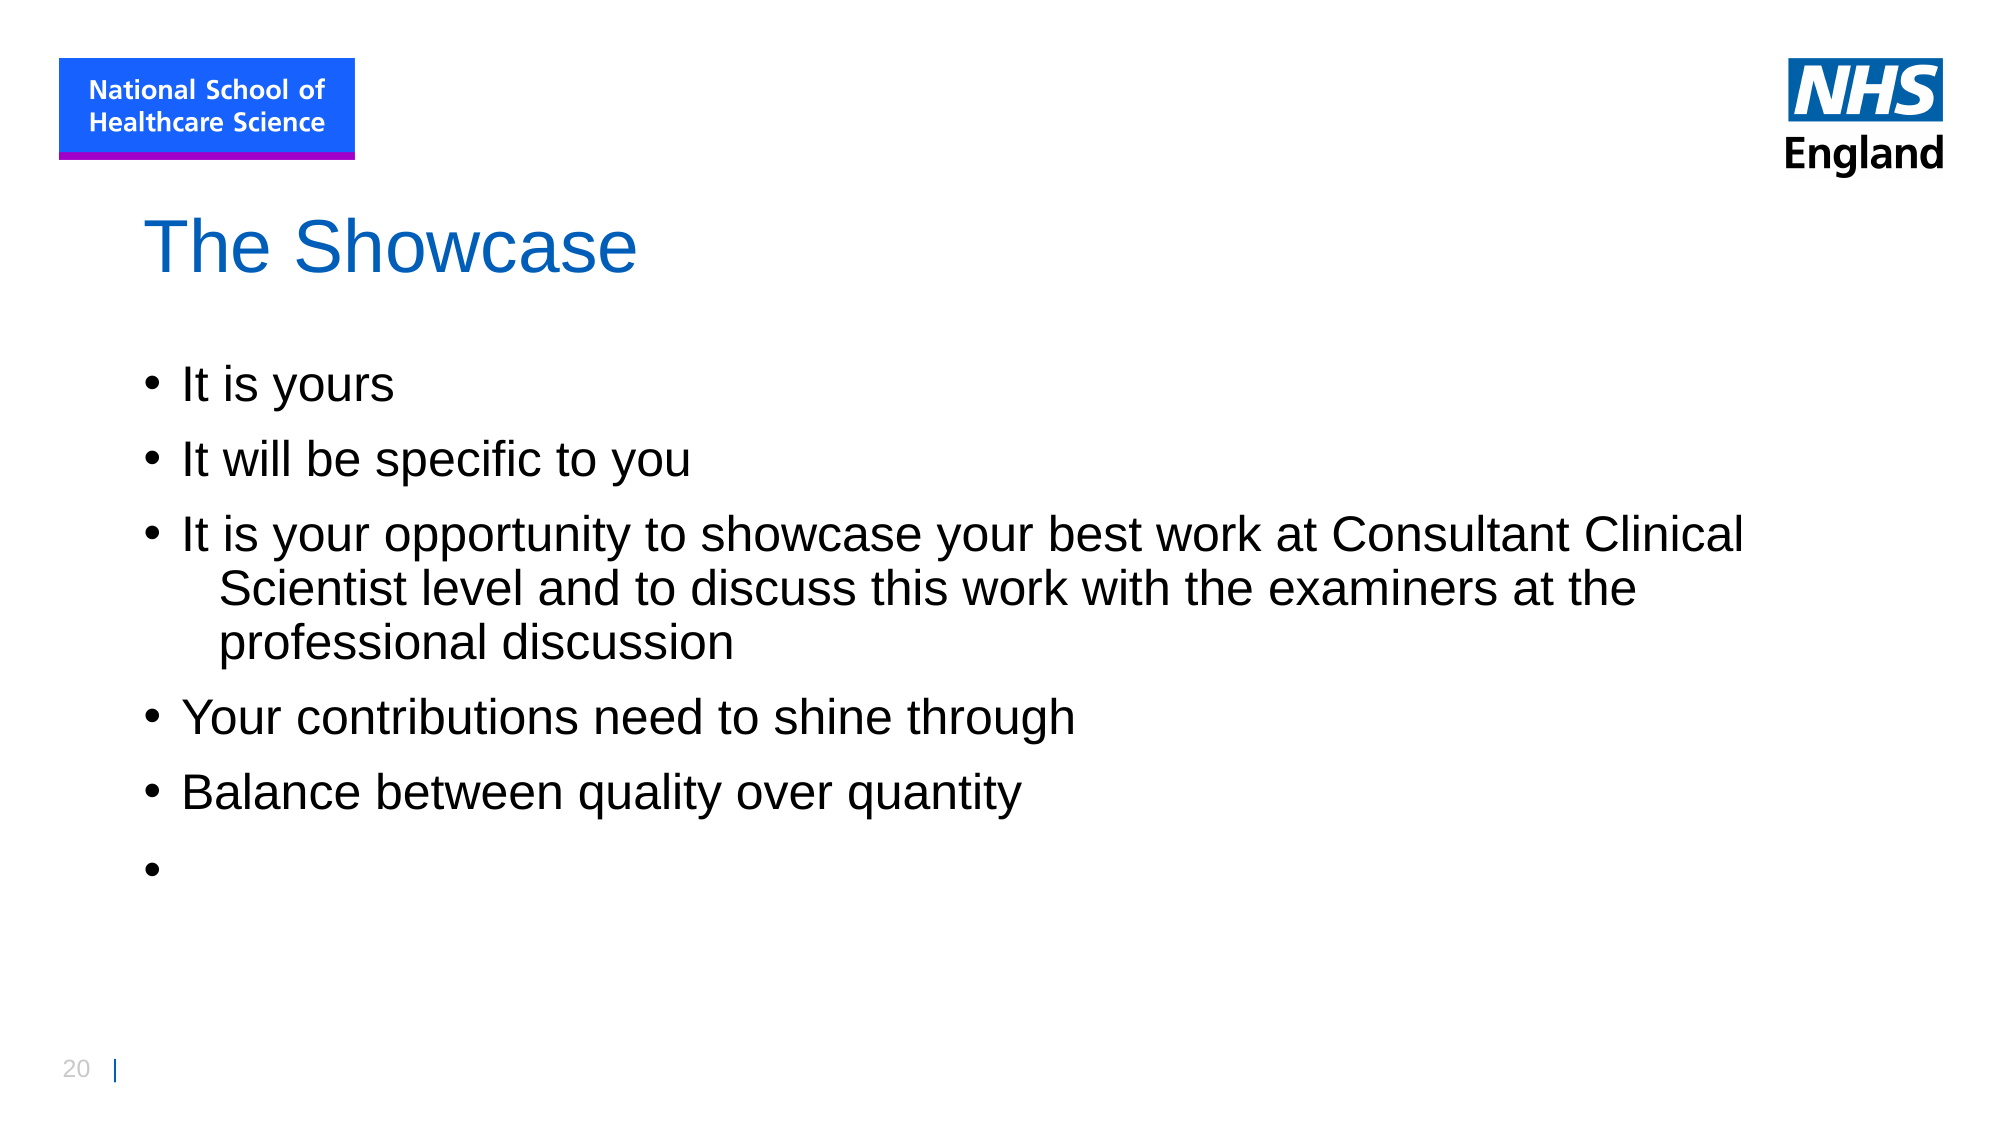

# The Showcase
It is yours
It will be specific to you
It is your opportunity to showcase your best work at Consultant Clinical Scientist level and to discuss this work with the examiners at the professional discussion
Your contributions need to shine through
Balance between quality over quantity